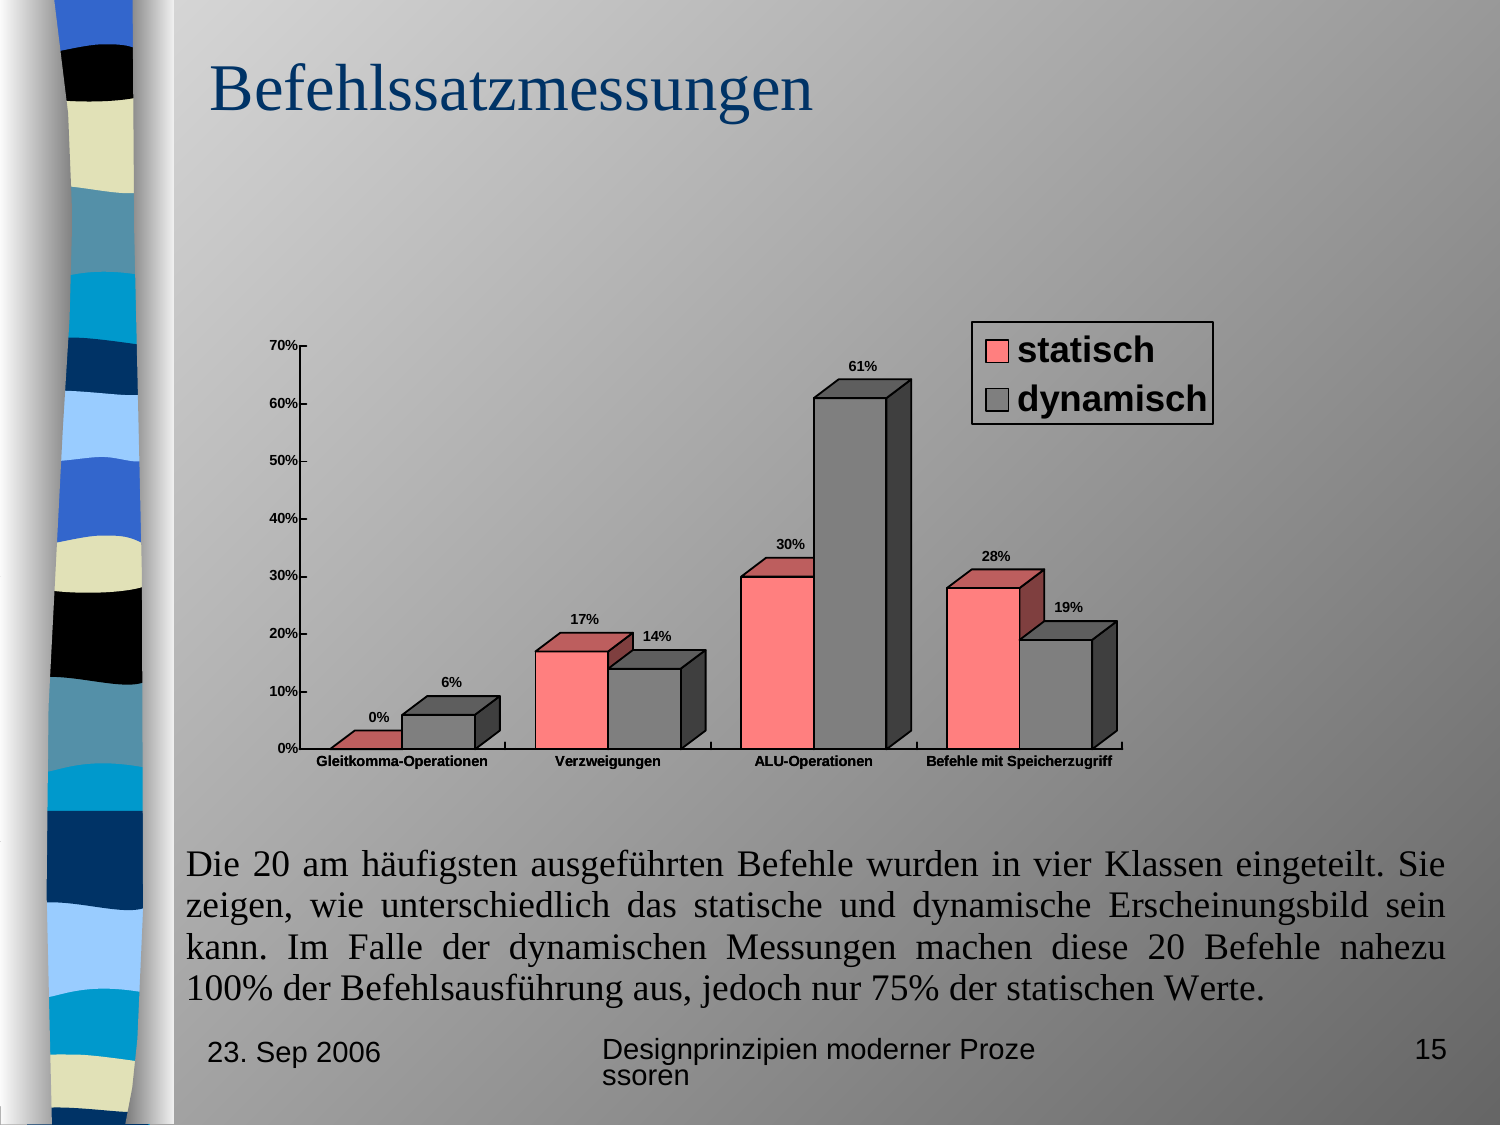

# Befehlssatzmessungen
Die 20 am häufigsten ausgeführten Befehle wurden in vier Klassen eingeteilt. Sie zeigen, wie unterschiedlich das statische und dynamische Erscheinungsbild sein kann. Im Falle der dynamischen Messungen machen diese 20 Befehle nahezu 100% der Befehlsausführung aus, jedoch nur 75% der statischen Werte.
Designprinzipien moderner Prozessoren
15